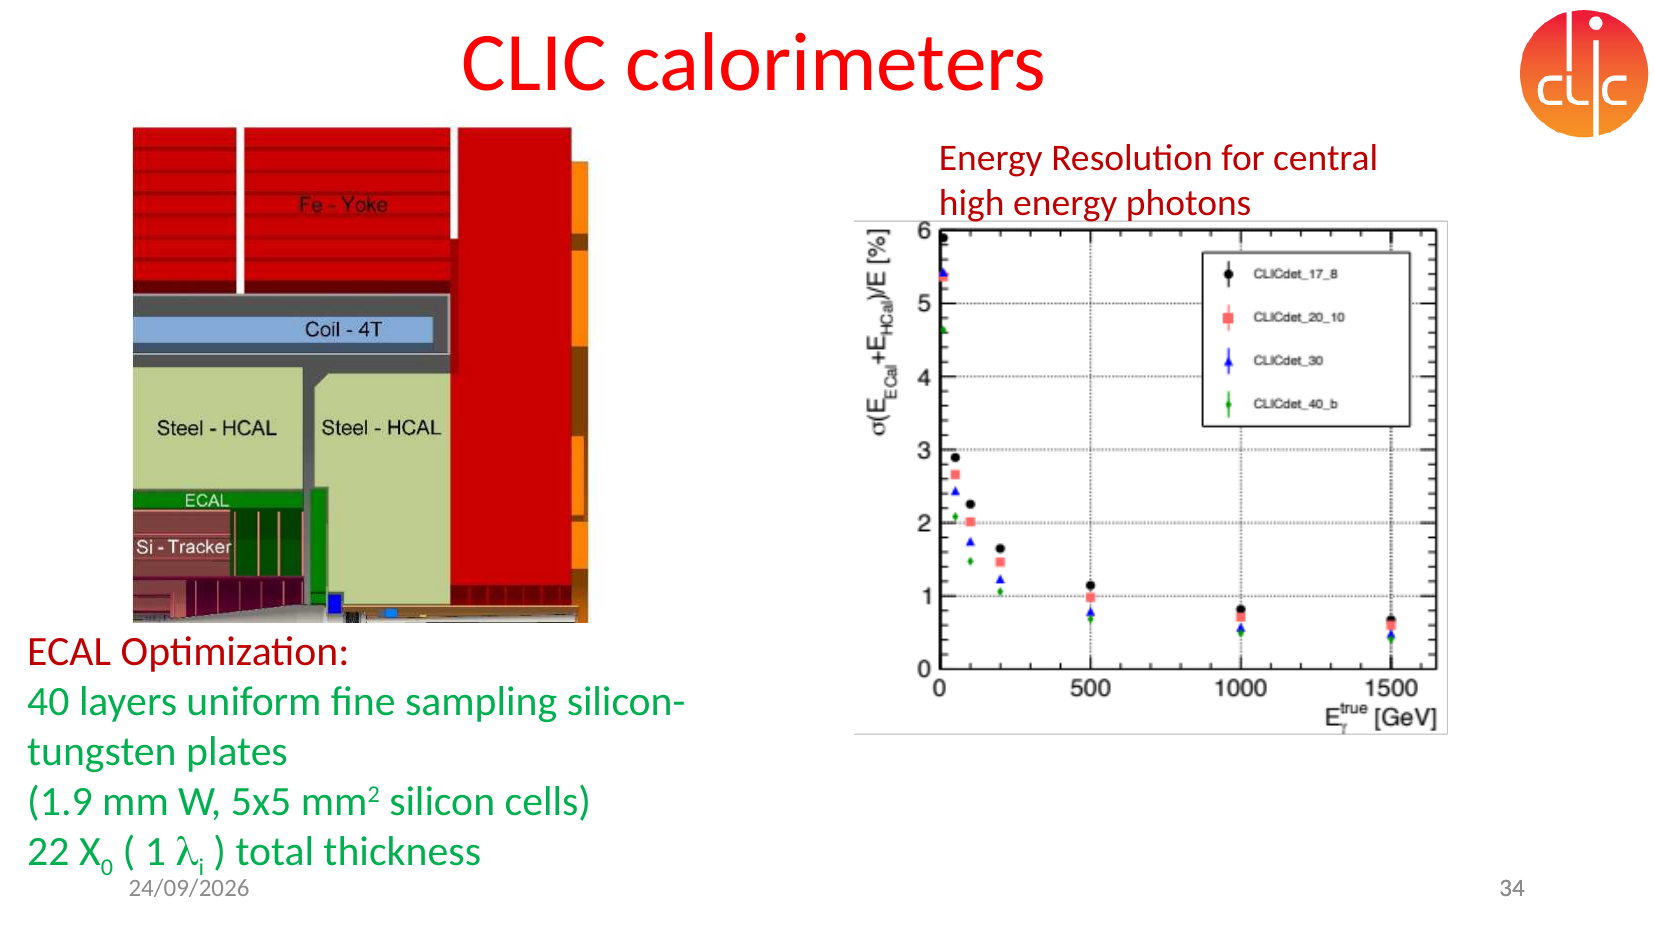

CLIC calorimeters
Energy Resolution for central high energy photons
ECAL Optimization:
40 layers uniform fine sampling silicon-tungsten plates
(1.9 mm W, 5x5 mm2 silicon cells)
22 X0 ( 1 li ) total thickness
Vincent.Boudry@in2p3.fr
ECFA R&D Symposium TF6
34